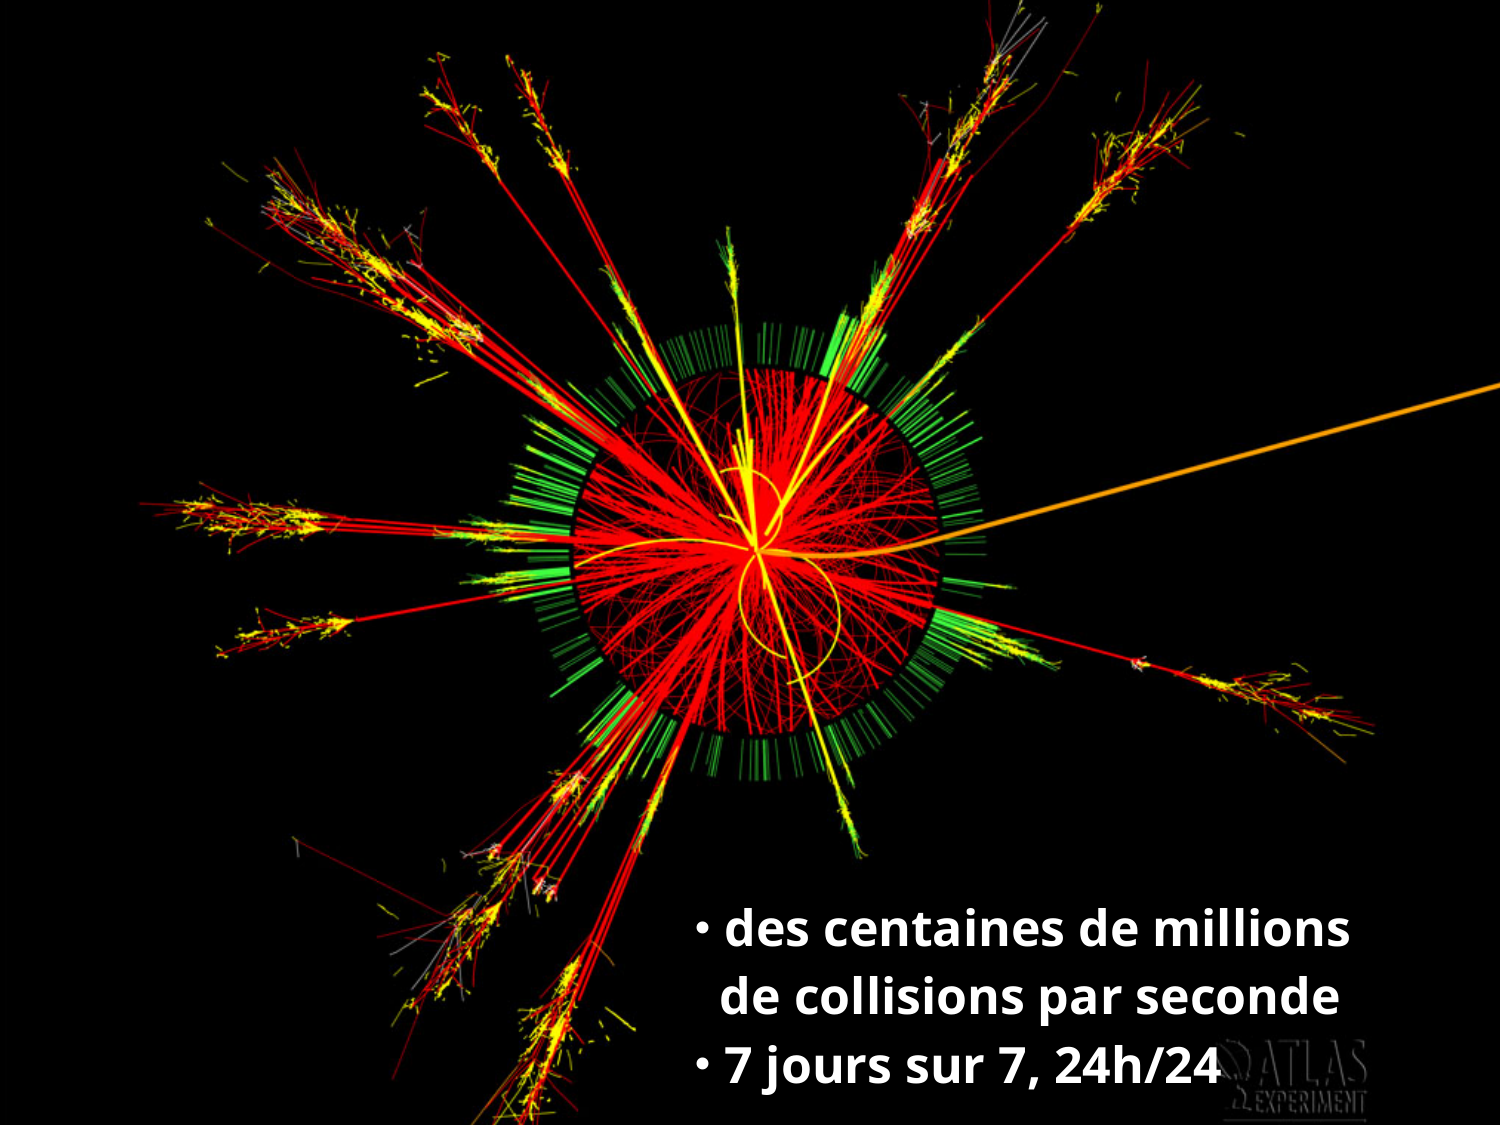

des centaines de millions
 de collisions par seconde
 7 jours sur 7, 24h/24
30